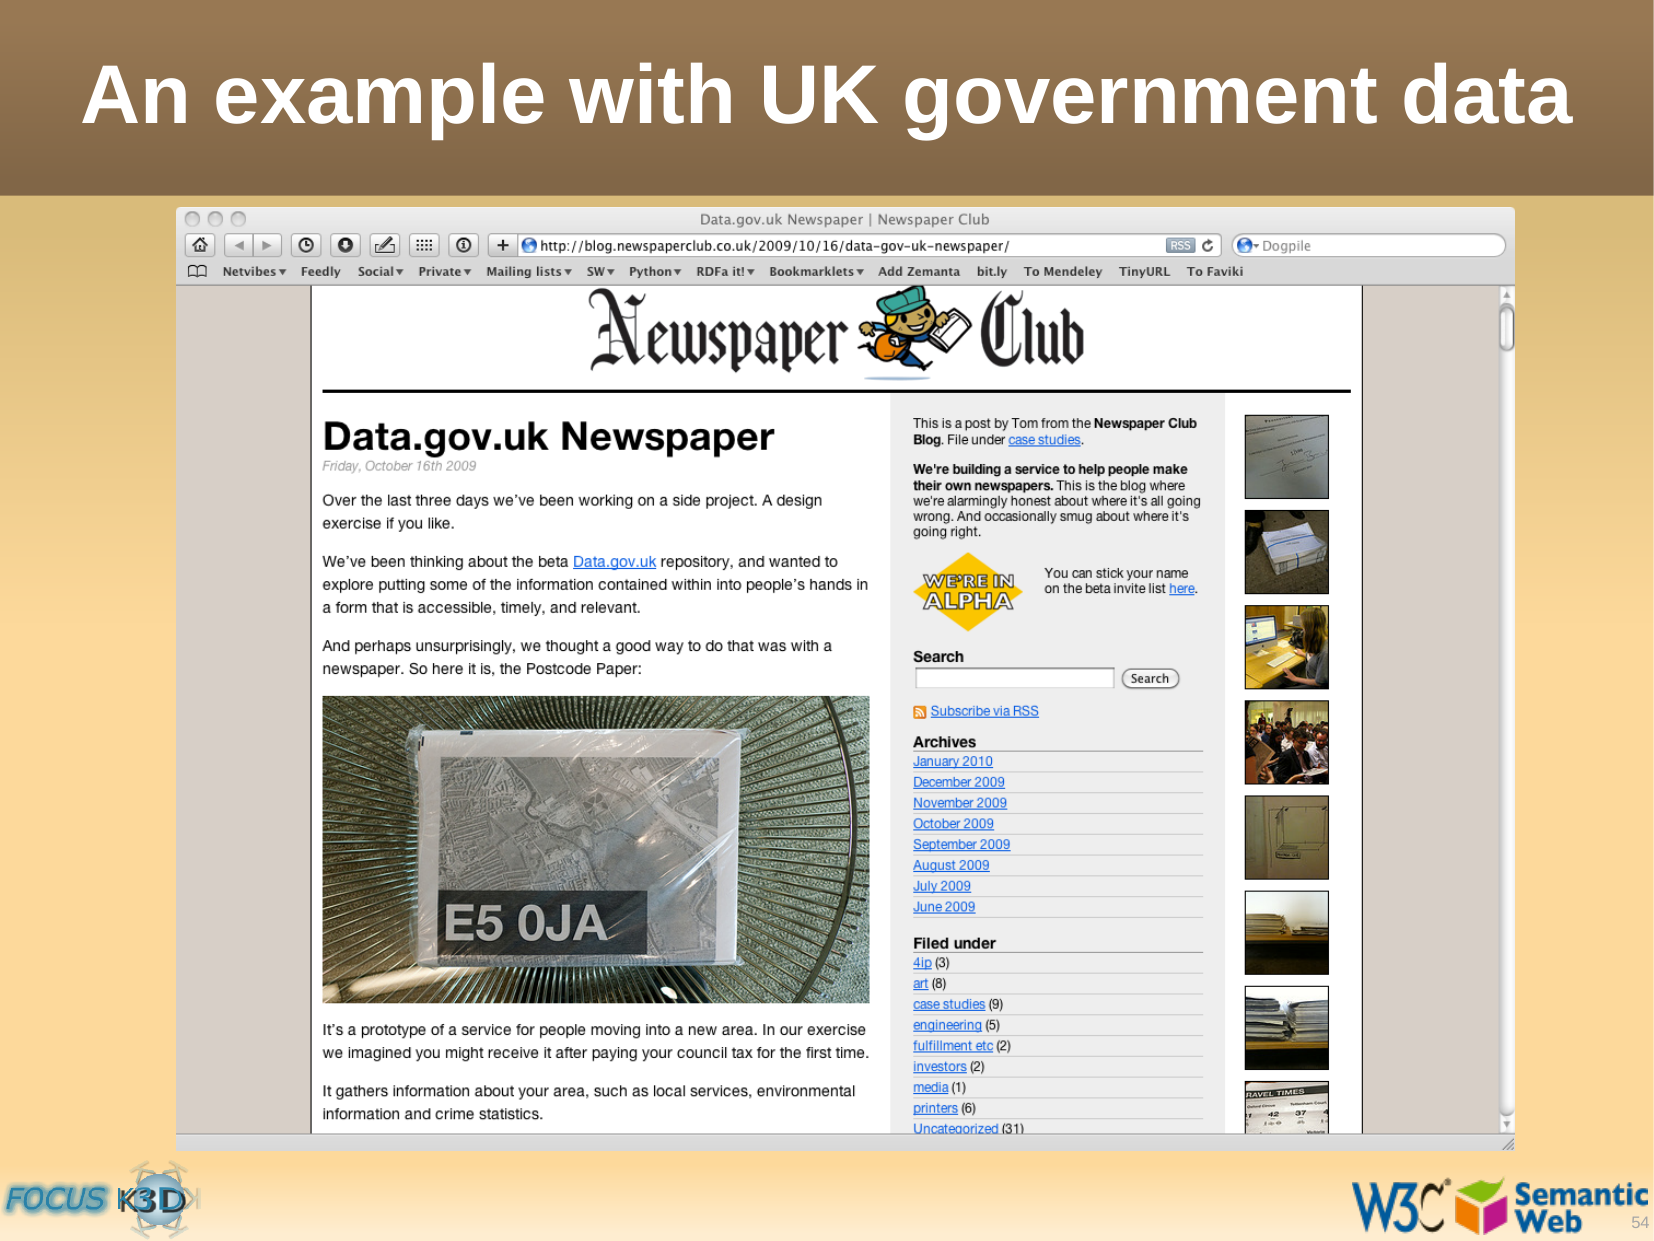

# An example with UK government data